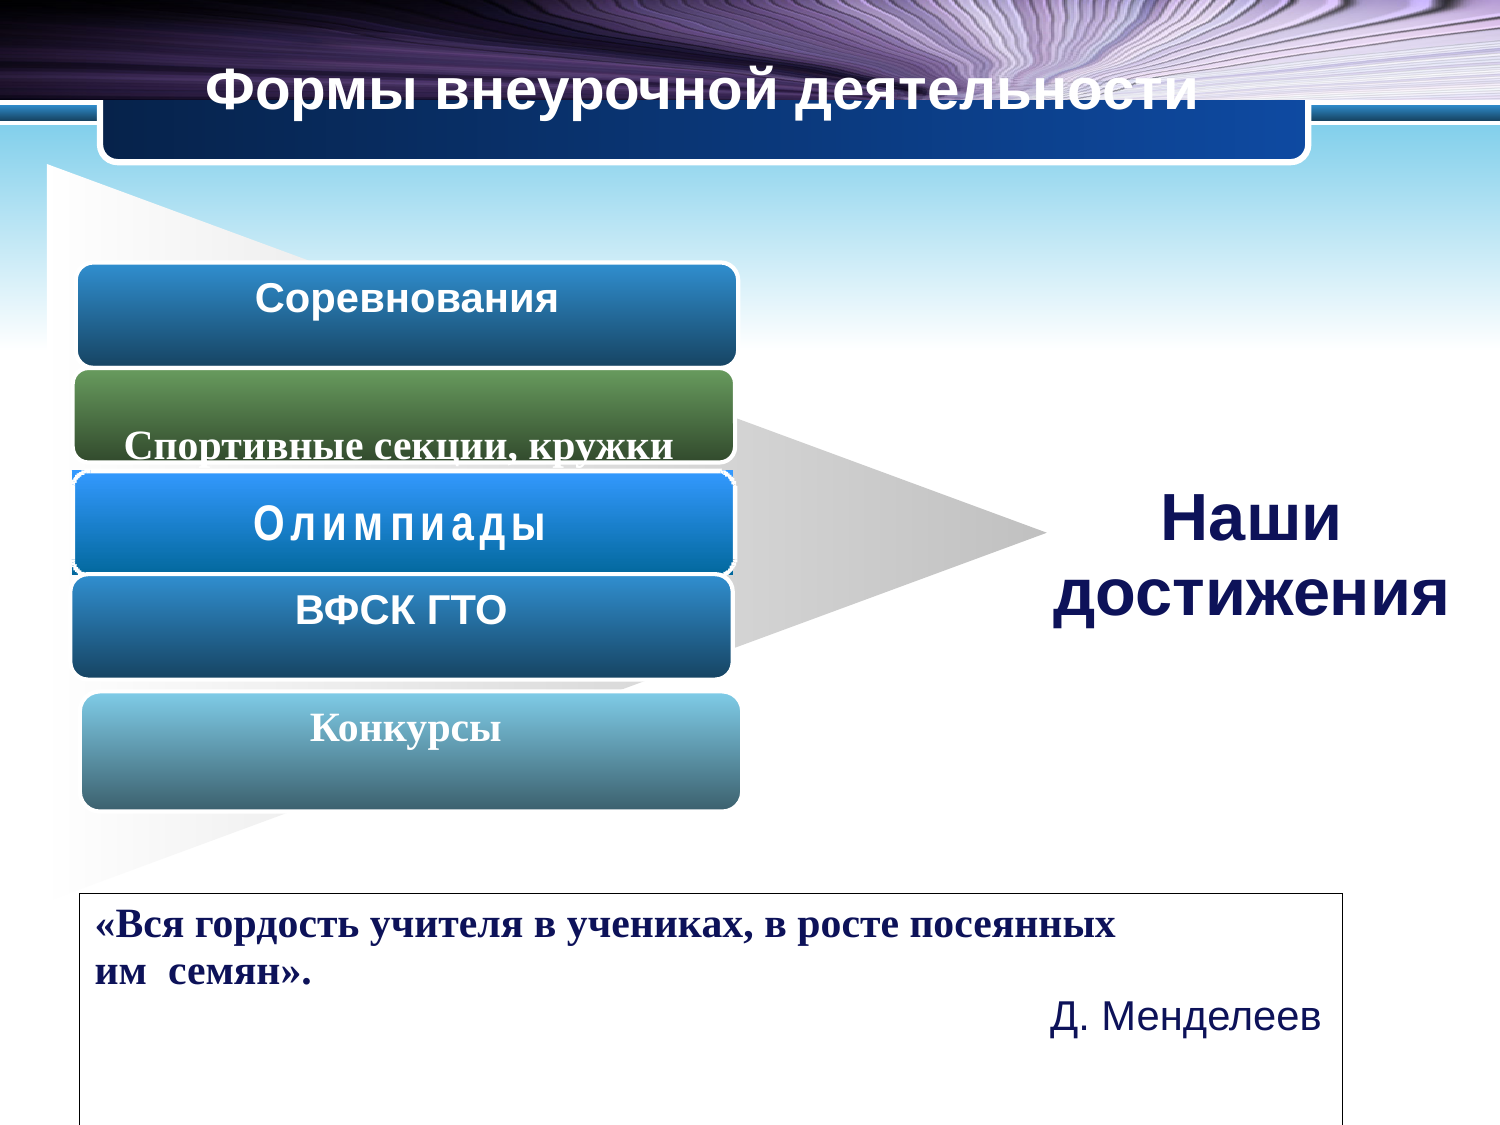

# Формы внеурочной деятельности
Соревнования
Спортивные секции, кружки
Наши достижения
ВФСК ГТО
Конкурсы
«Вся гордость учителя в учениках, в росте посеянных
им семян».
 Д. Менделеев